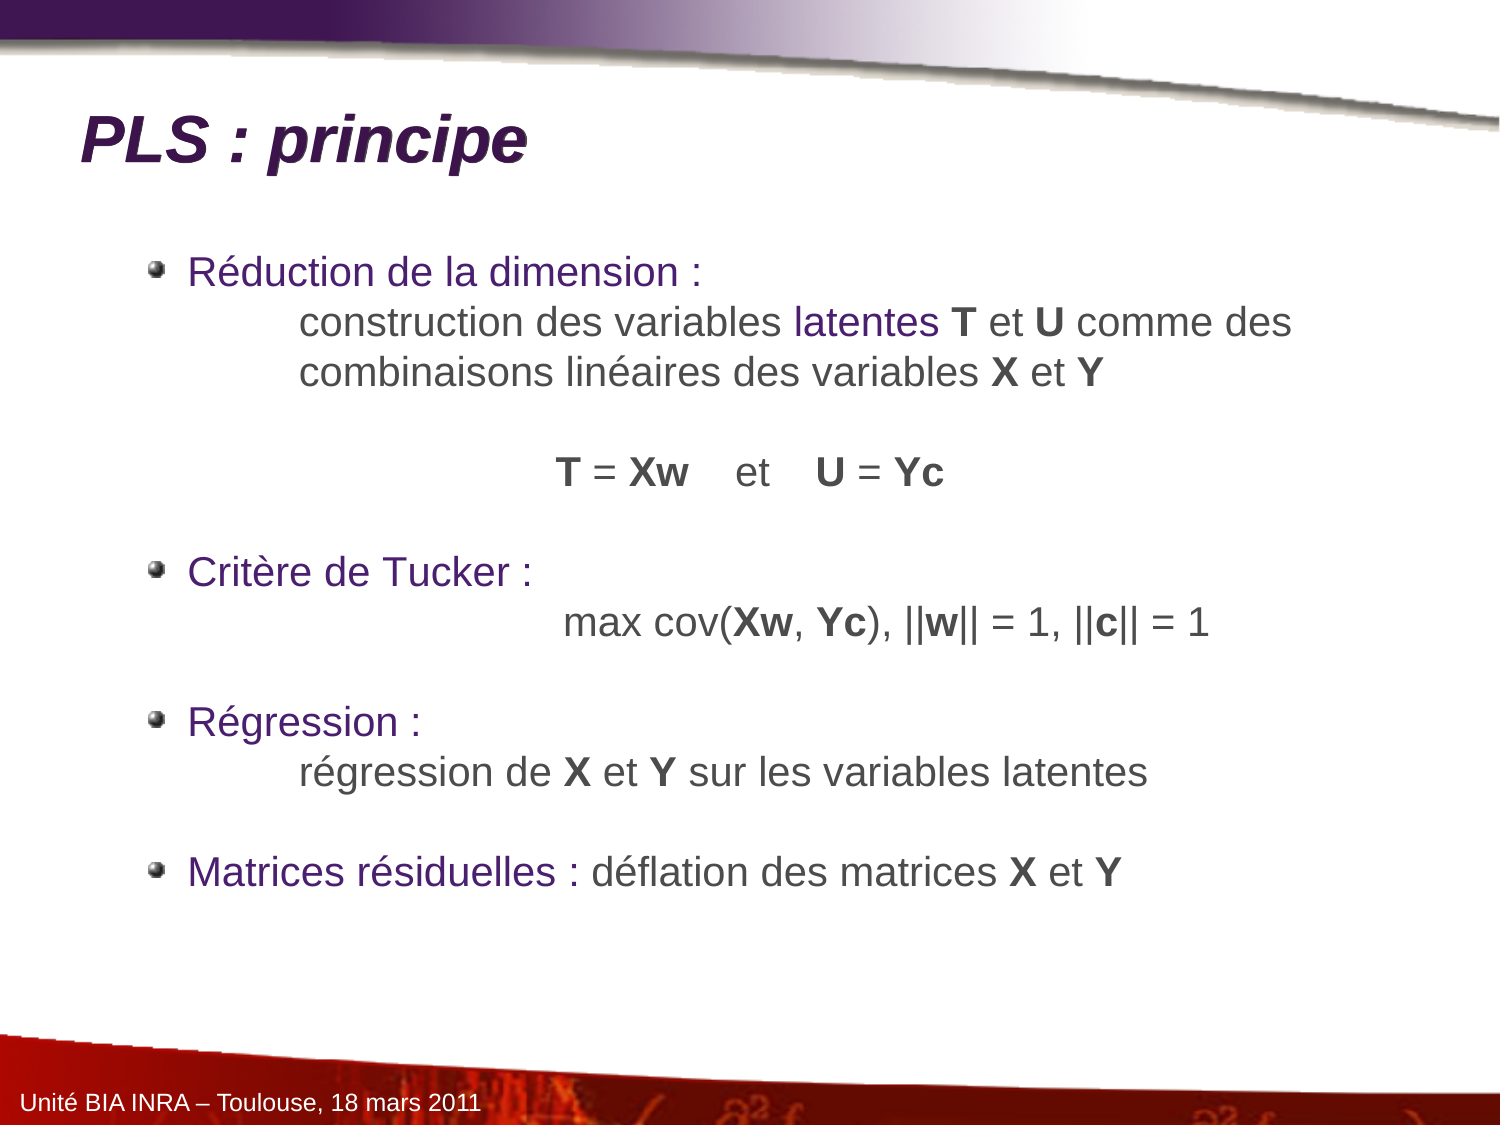

# PLS : principe
 Réduction de la dimension :
	construction des variables latentes T et U comme des 		combinaisons linéaires des variables X et Y
T = Xw et U = Yc
 Critère de Tucker :
	 max cov(Xw, Yc), ||w|| = 1, ||c|| = 1
 Régression :
	régression de X et Y sur les variables latentes
 Matrices résiduelles : déflation des matrices X et Y